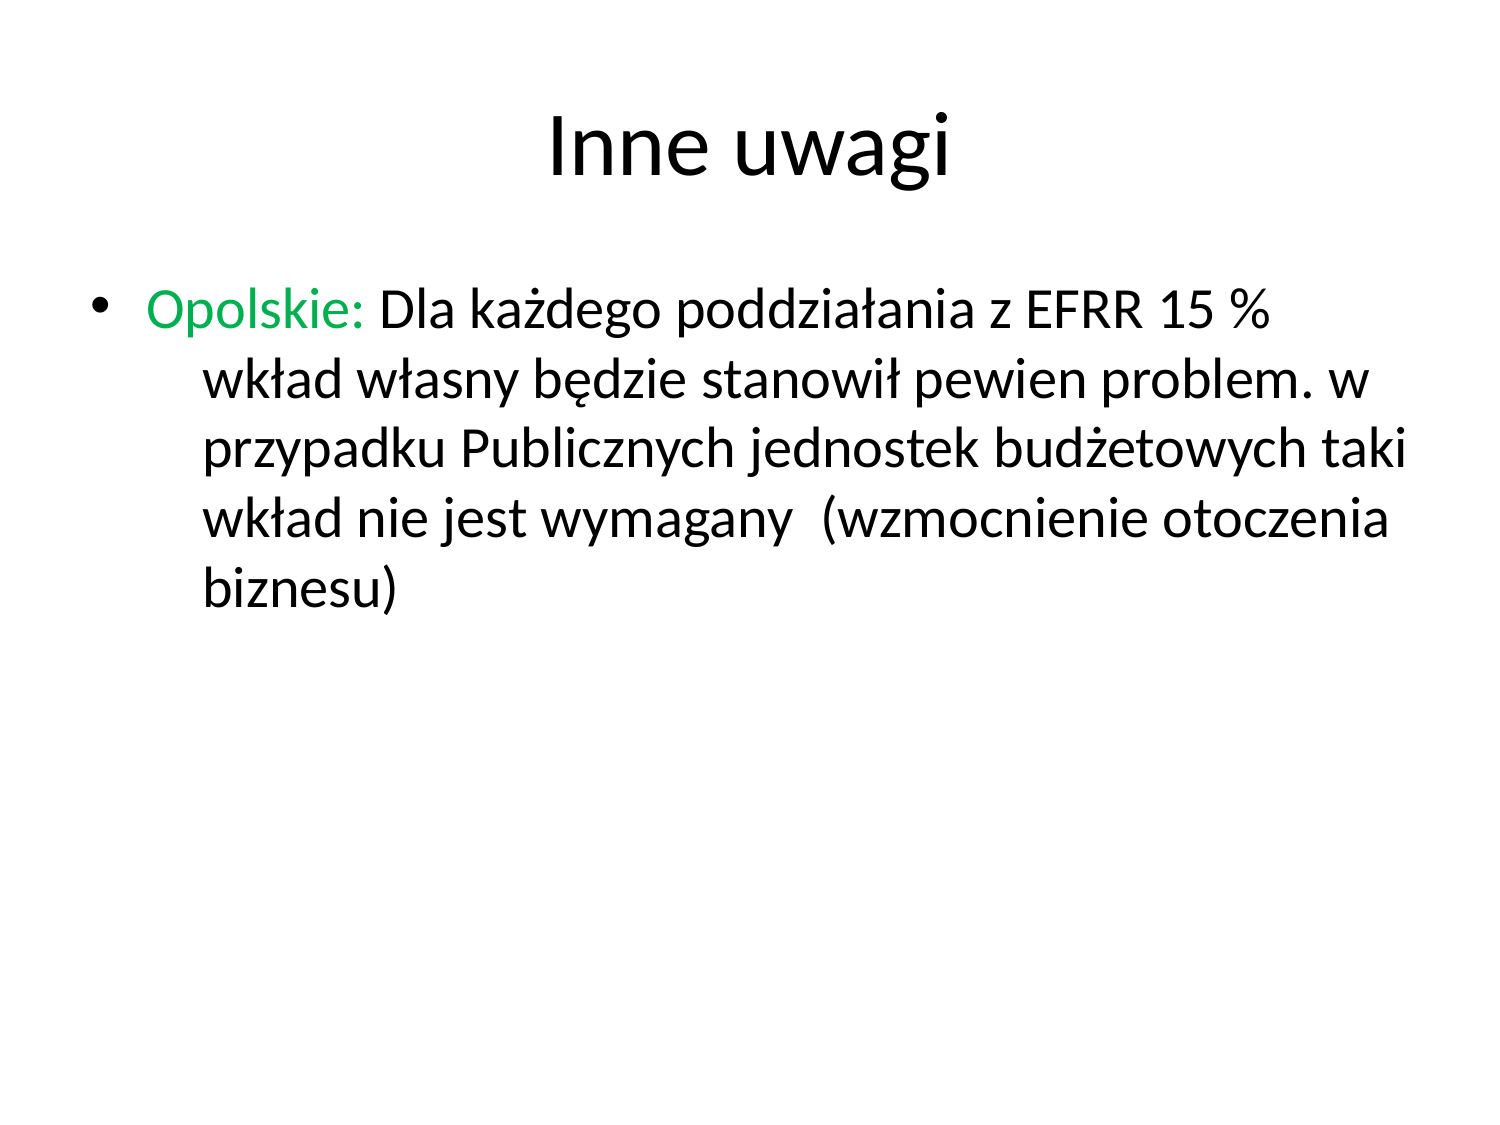

# Inne uwagi
Opolskie: Dla każdego poddziałania z EFRR 15 % wkład własny będzie stanowił pewien problem. w przypadku Publicznych jednostek budżetowych taki wkład nie jest wymagany (wzmocnienie otoczenia biznesu)